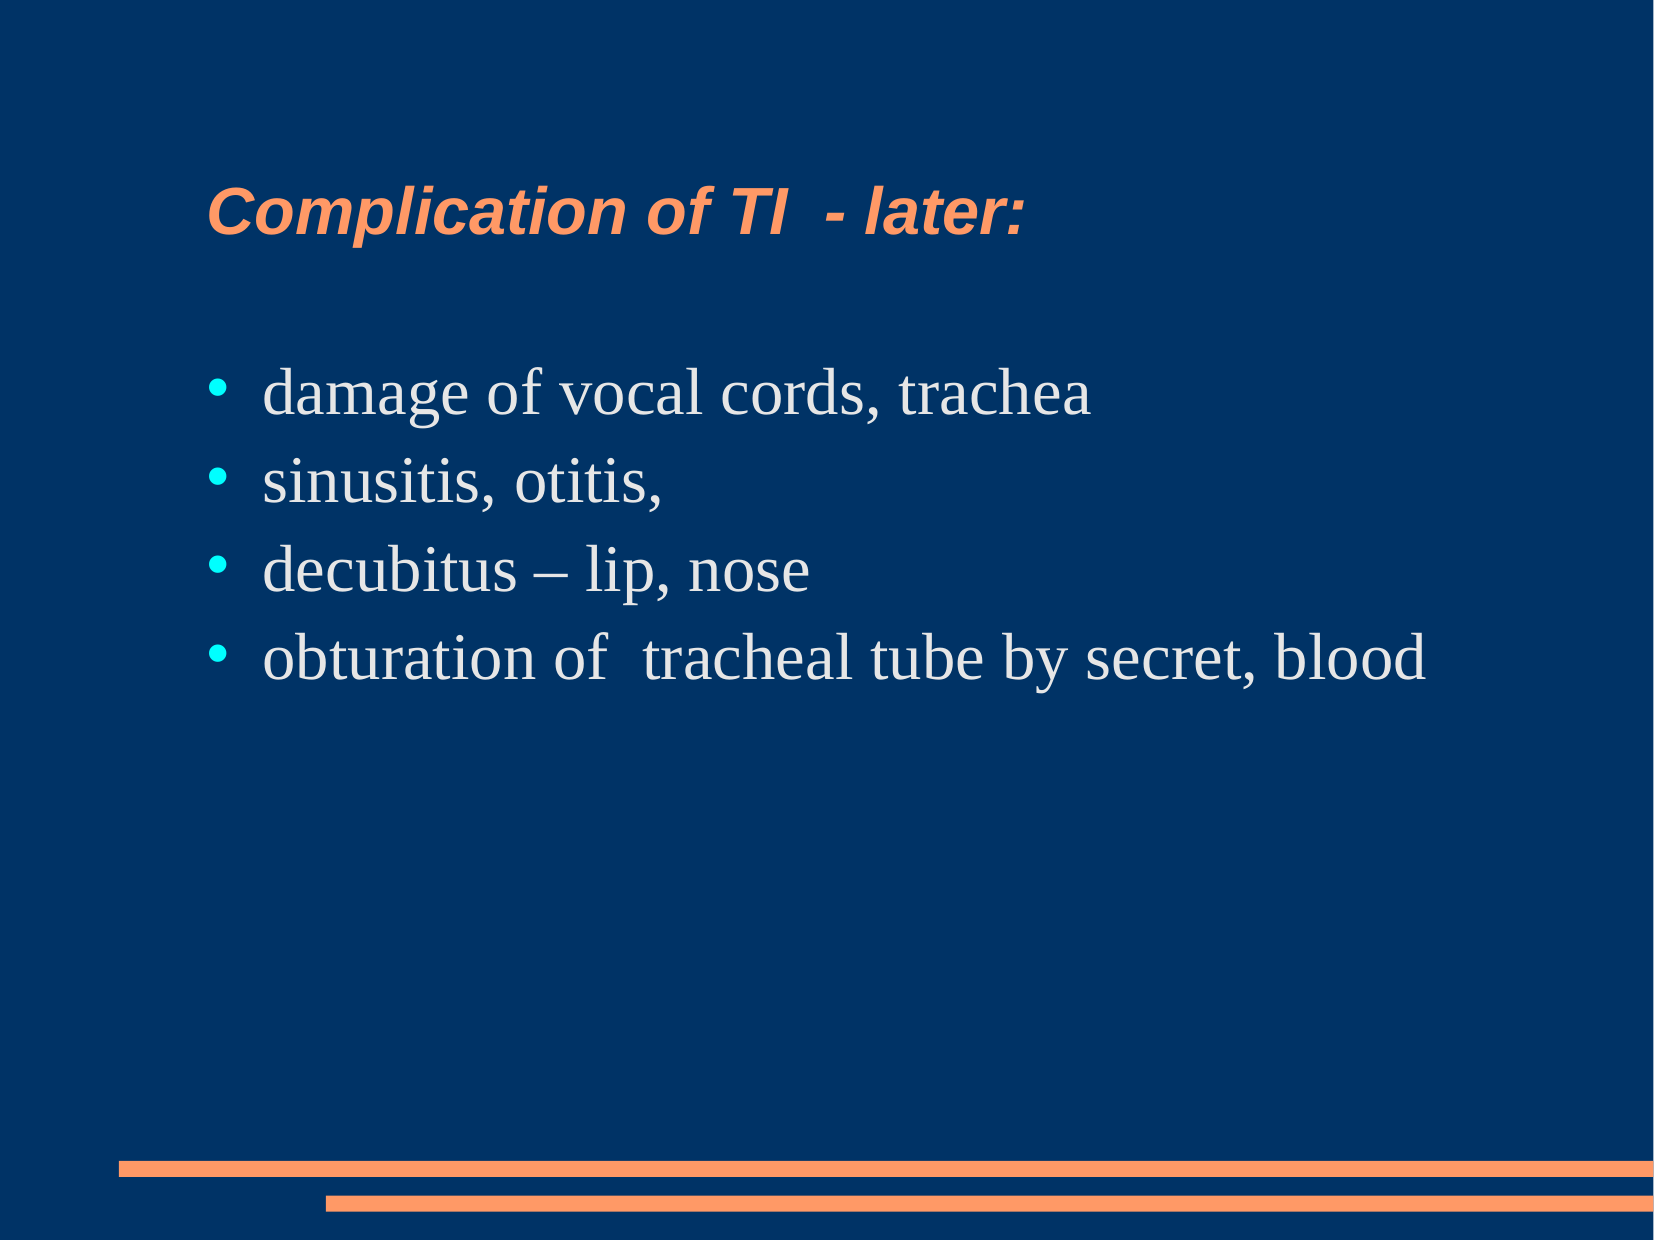

# Complication of TI - later:
damage of vocal cords, trachea
sinusitis, otitis,
decubitus – lip, nose
obturation of tracheal tube by secret, blood